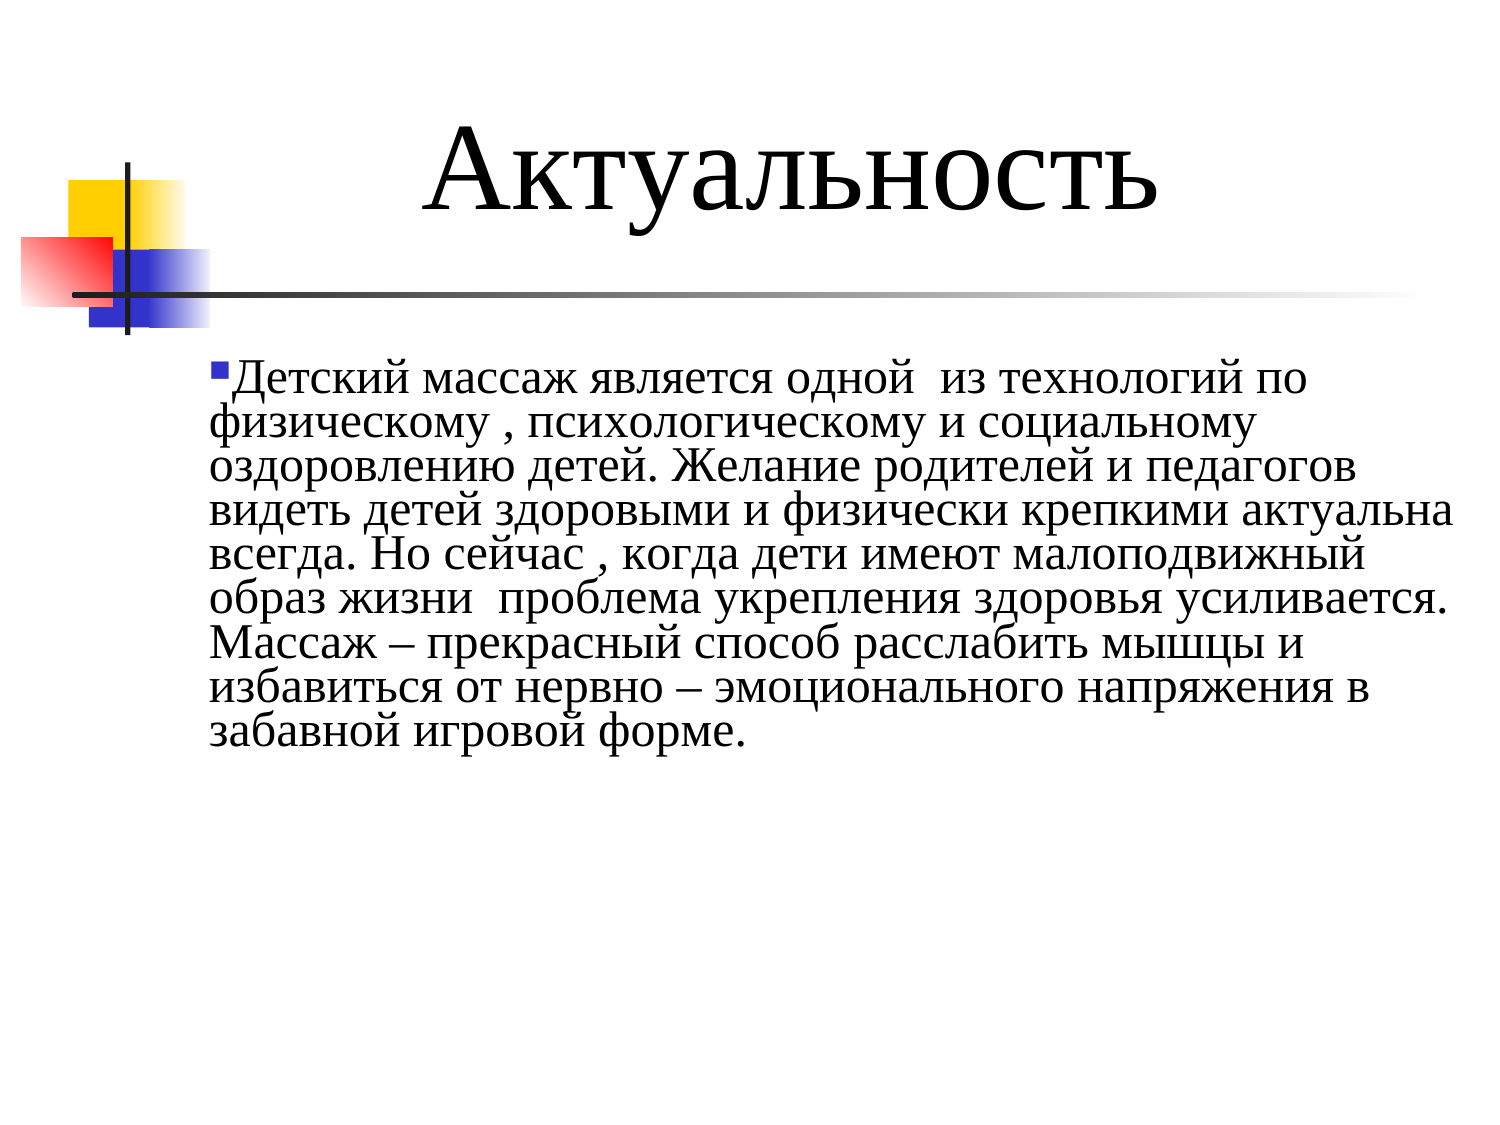

# Актуальность
Детский массаж является одной из технологий по физическому , психологическому и социальному оздоровлению детей. Желание родителей и педагогов видеть детей здоровыми и физически крепкими актуальна всегда. Но сейчас , когда дети имеют малоподвижный образ жизни проблема укрепления здоровья усиливается. Массаж – прекрасный способ расслабить мышцы и избавиться от нервно – эмоционального напряжения в забавной игровой форме.